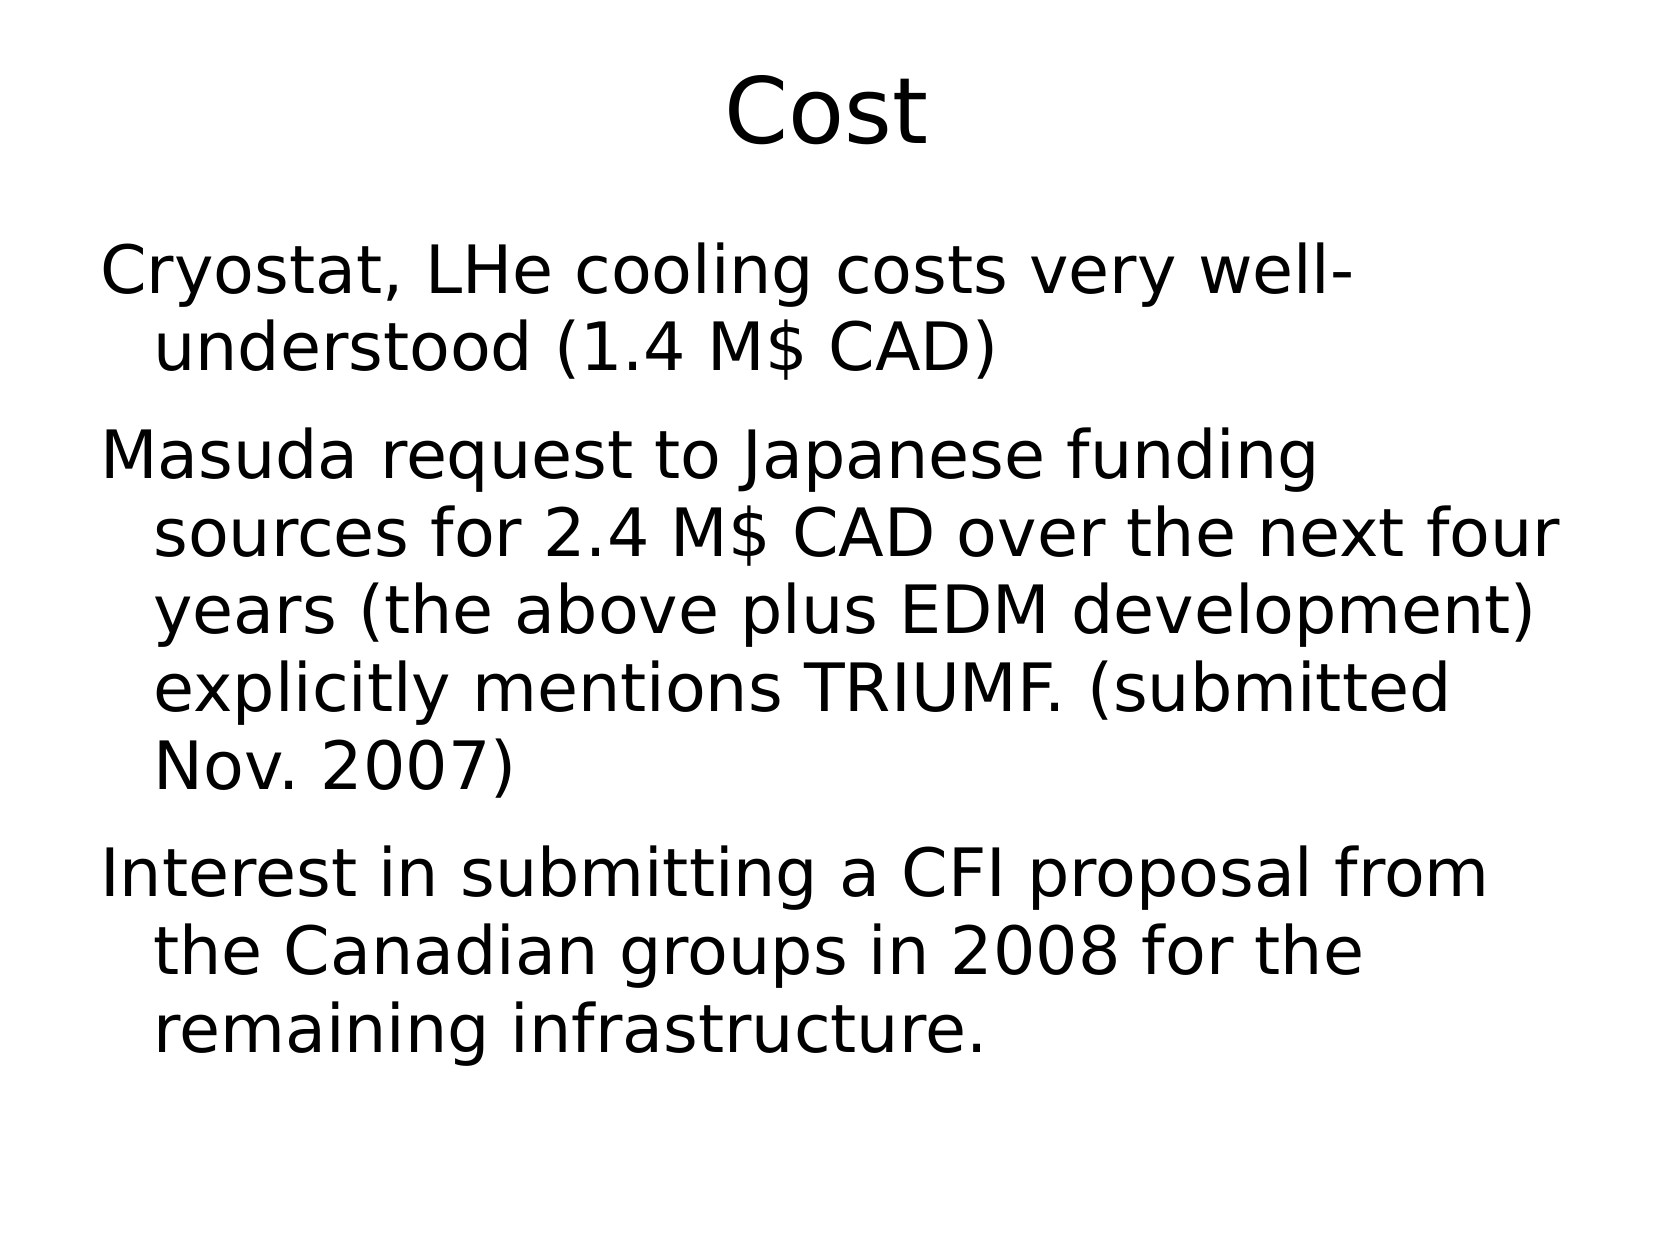

# Cost
Cryostat, LHe cooling costs very well-understood (1.4 M$ CAD)
Masuda request to Japanese funding sources for 2.4 M$ CAD over the next four years (the above plus EDM development) explicitly mentions TRIUMF. (submitted Nov. 2007)
Interest in submitting a CFI proposal from the Canadian groups in 2008 for the remaining infrastructure.